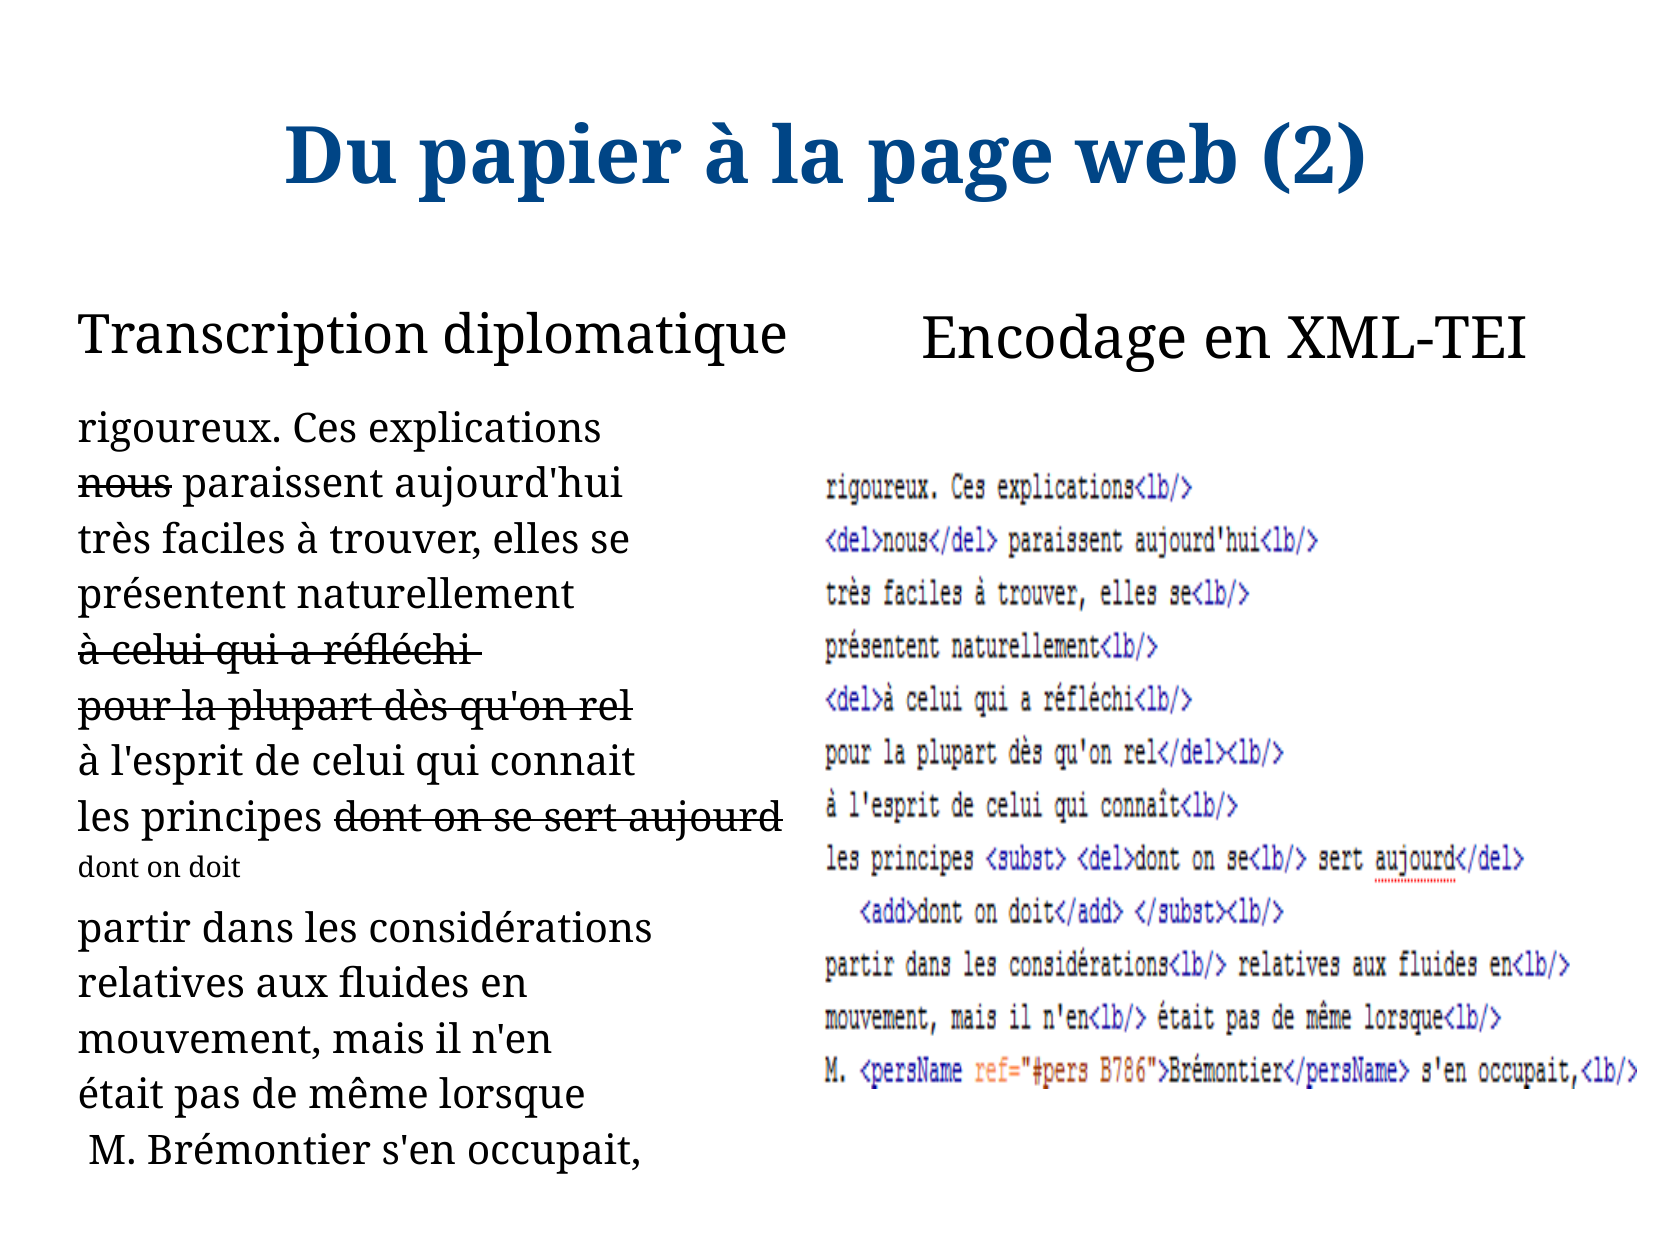

# Du papier à la page web (2)
Transcription diplomatique
rigoureux. Ces explications nous paraissent aujourd'hui très faciles à trouver, elles se présentent naturellement à celui qui a réfléchi pour la plupart dès qu'on rel à l'esprit de celui qui connait les principes dont on se sert aujourd dont on doit partir dans les considérations relatives aux fluides en mouvement, mais il n'en était pas de même lorsque M. Brémontier s'en occupait,
Encodage en XML-TEI